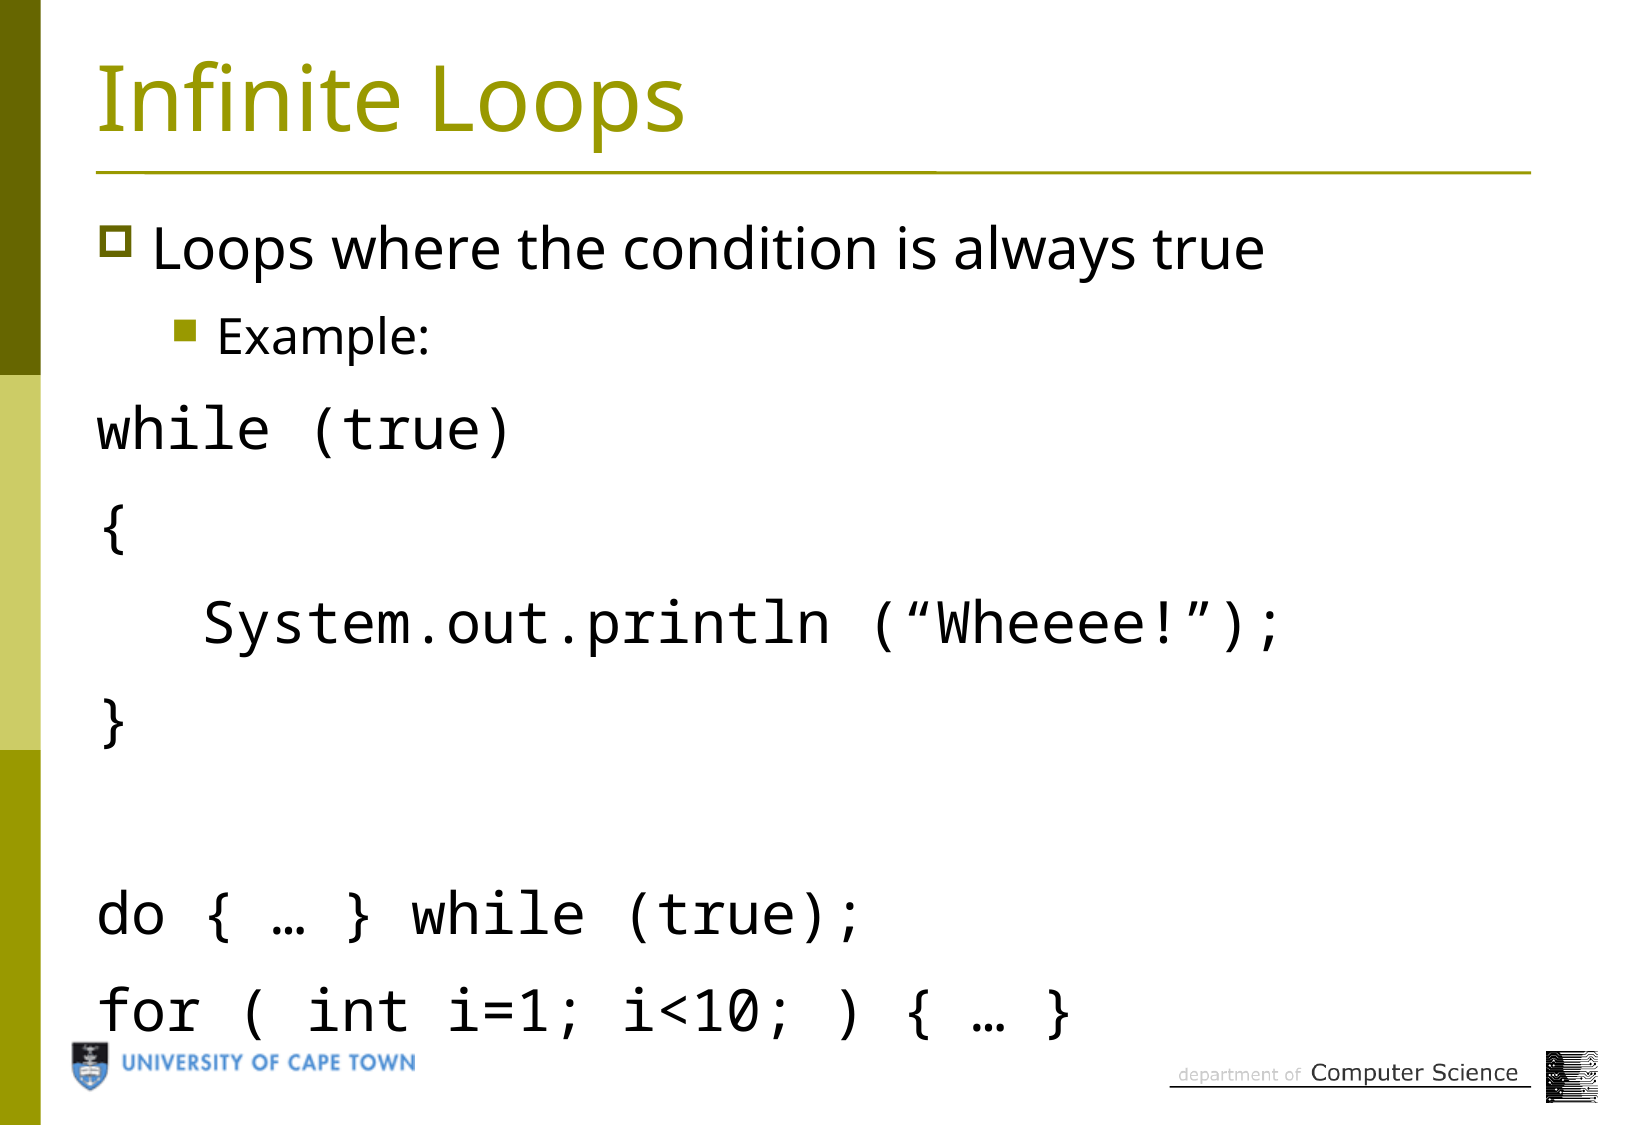

# Infinite Loops
Loops where the condition is always true
Example:
while (true)
{
 System.out.println (“Wheeee!”);
}
do { … } while (true);
for ( int i=1; i<10; ) { … }